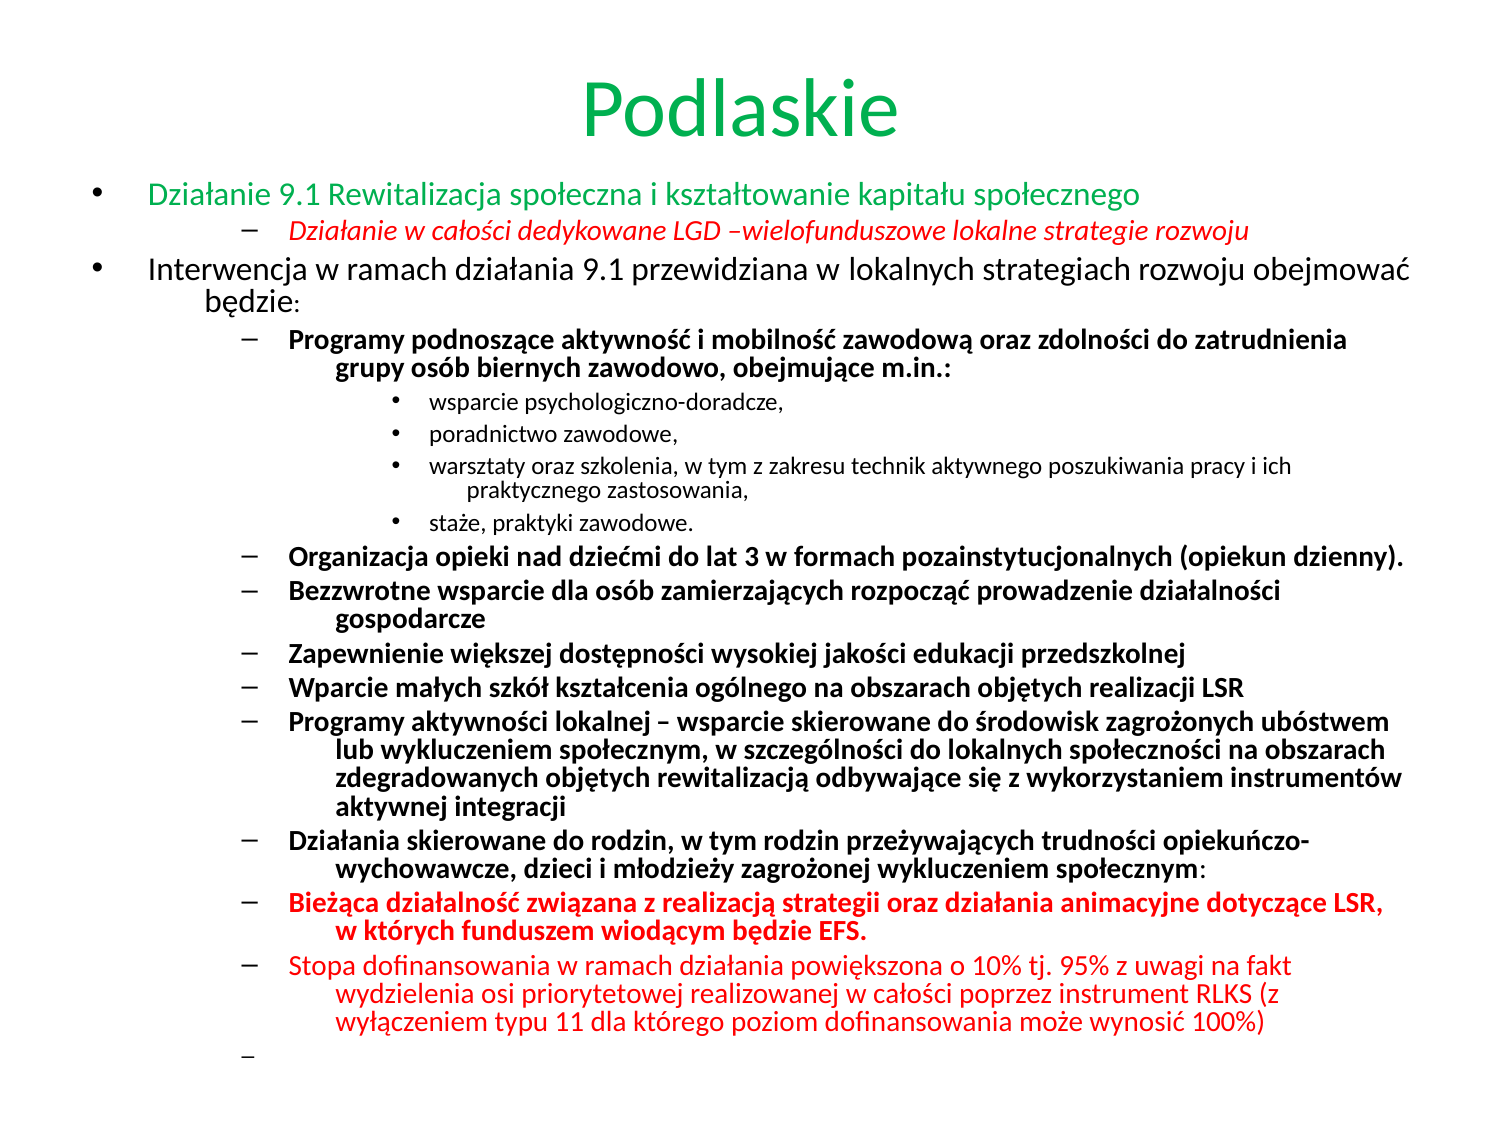

# Podlaskie
Działanie 9.1 Rewitalizacja społeczna i kształtowanie kapitału społecznego
Działanie w całości dedykowane LGD –wielofunduszowe lokalne strategie rozwoju
Interwencja w ramach działania 9.1 przewidziana w lokalnych strategiach rozwoju obejmować będzie:
Programy podnoszące aktywność i mobilność zawodową oraz zdolności do zatrudnienia grupy osób biernych zawodowo, obejmujące m.in.:
wsparcie psychologiczno-doradcze,
poradnictwo zawodowe,
warsztaty oraz szkolenia, w tym z zakresu technik aktywnego poszukiwania pracy i ich praktycznego zastosowania,
staże, praktyki zawodowe.
Organizacja opieki nad dziećmi do lat 3 w formach pozainstytucjonalnych (opiekun dzienny).
Bezzwrotne wsparcie dla osób zamierzających rozpocząć prowadzenie działalności gospodarcze
Zapewnienie większej dostępności wysokiej jakości edukacji przedszkolnej
Wparcie małych szkół kształcenia ogólnego na obszarach objętych realizacji LSR
Programy aktywności lokalnej – wsparcie skierowane do środowisk zagrożonych ubóstwem lub wykluczeniem społecznym, w szczególności do lokalnych społeczności na obszarach zdegradowanych objętych rewitalizacją odbywające się z wykorzystaniem instrumentów aktywnej integracji
Działania skierowane do rodzin, w tym rodzin przeżywających trudności opiekuńczo-wychowawcze, dzieci i młodzieży zagrożonej wykluczeniem społecznym:
Bieżąca działalność związana z realizacją strategii oraz działania animacyjne dotyczące LSR, w których funduszem wiodącym będzie EFS.
Stopa dofinansowania w ramach działania powiększona o 10% tj. 95% z uwagi na fakt wydzielenia osi priorytetowej realizowanej w całości poprzez instrument RLKS (z wyłączeniem typu 11 dla którego poziom dofinansowania może wynosić 100%)